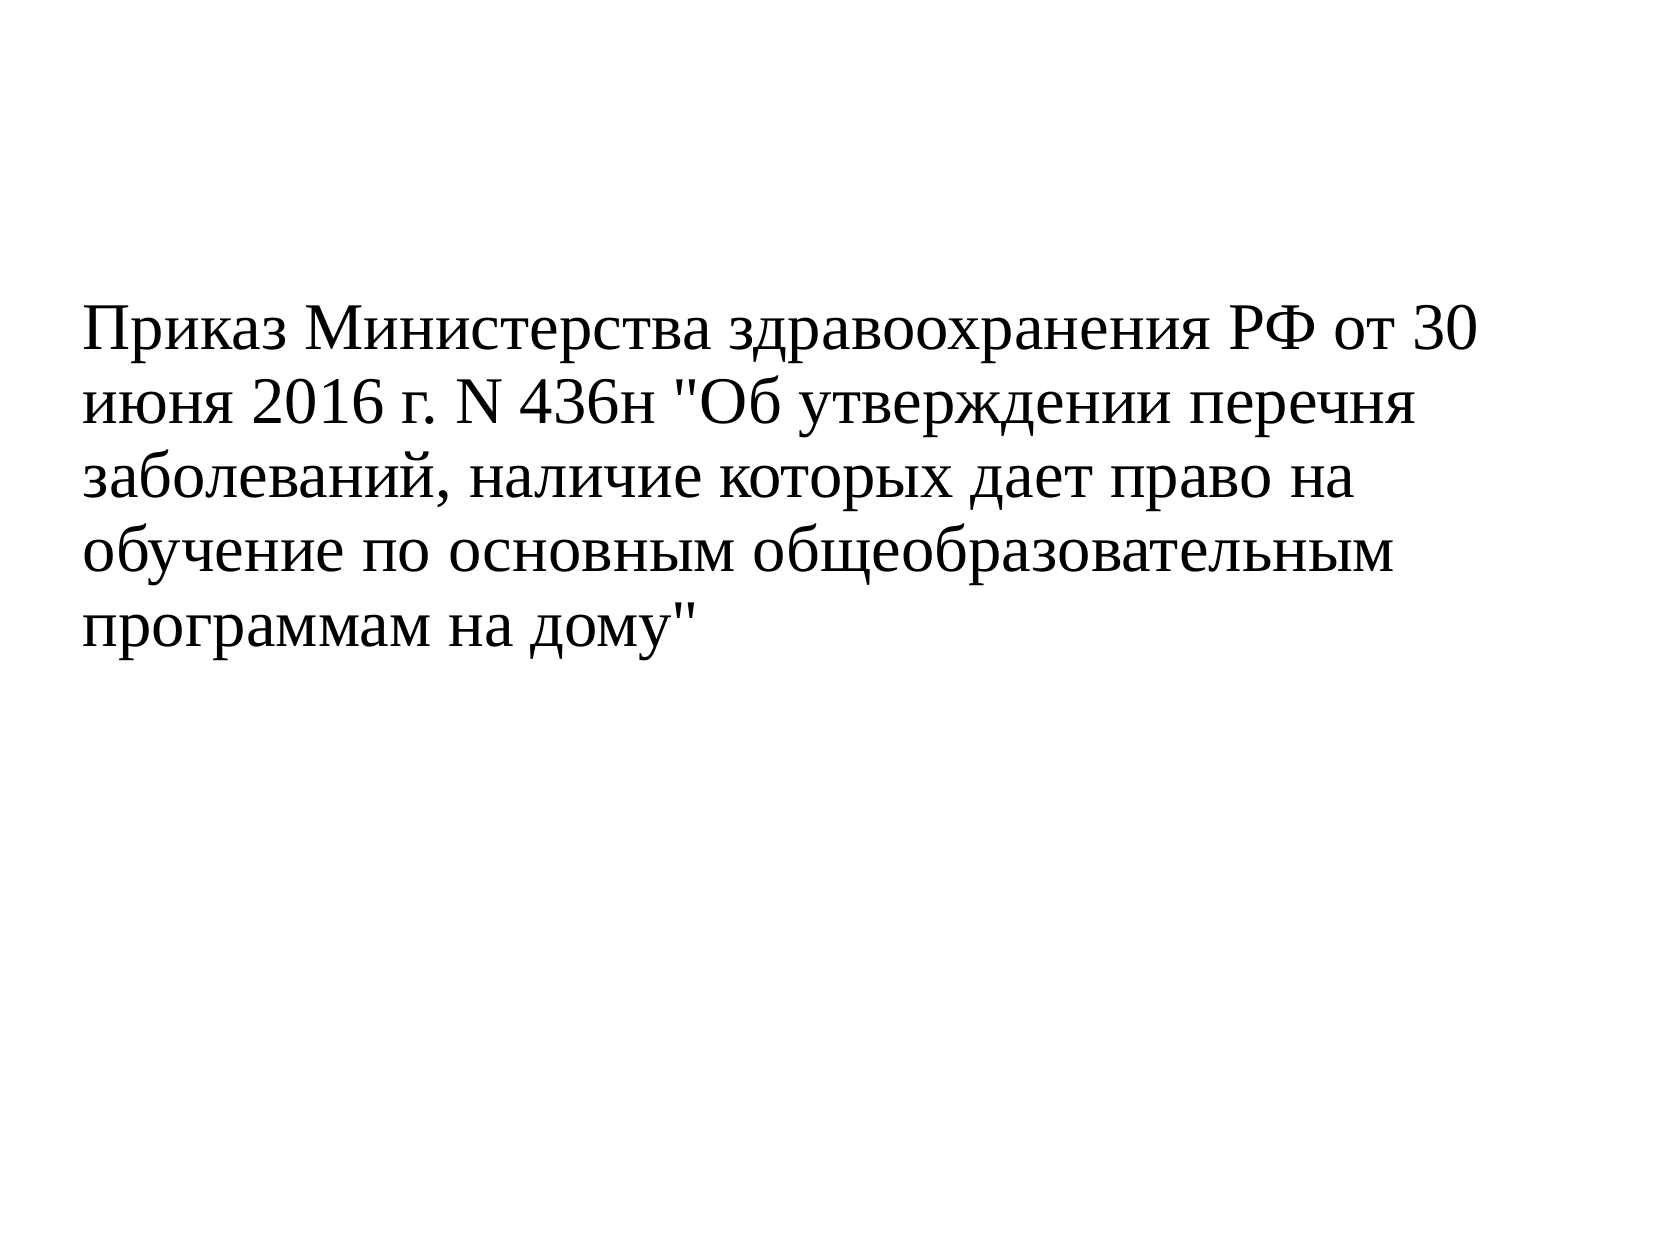

#
Приказ Министерства здравоохранения РФ от 30 июня 2016 г. N 436н "Об утверждении перечня заболеваний, наличие которых дает право на обучение по основным общеобразовательным программам на дому"